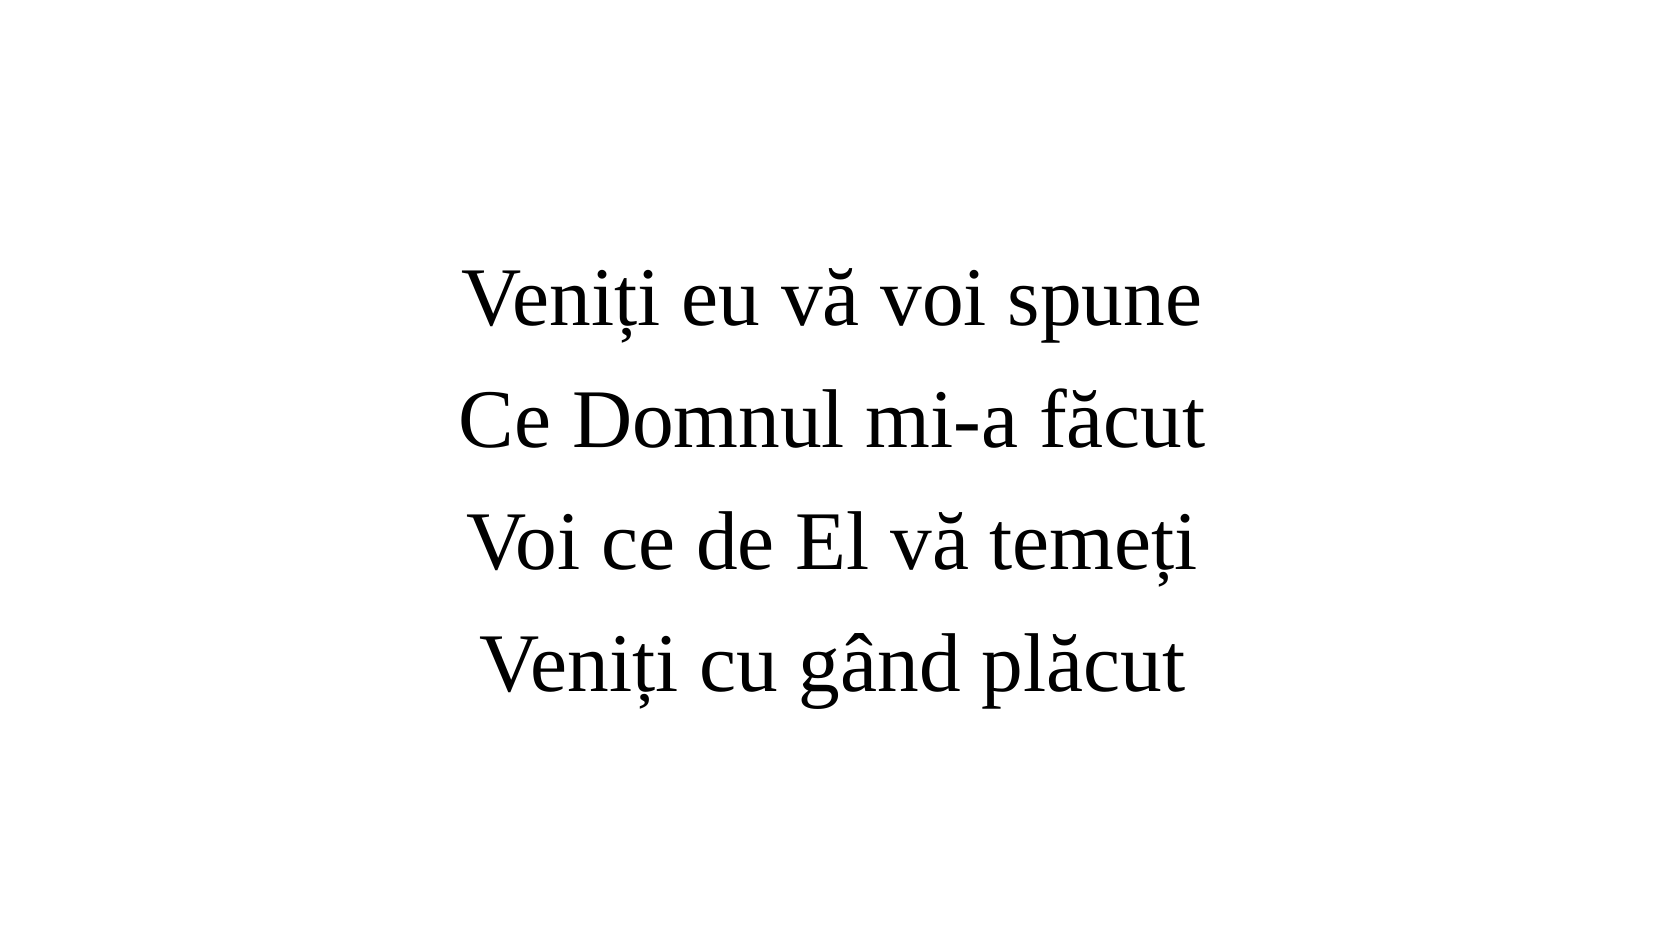

# Veniți eu vă voi spune
Ce Domnul mi-a făcut
Voi ce de El vă temeți
Veniți cu gând plăcut